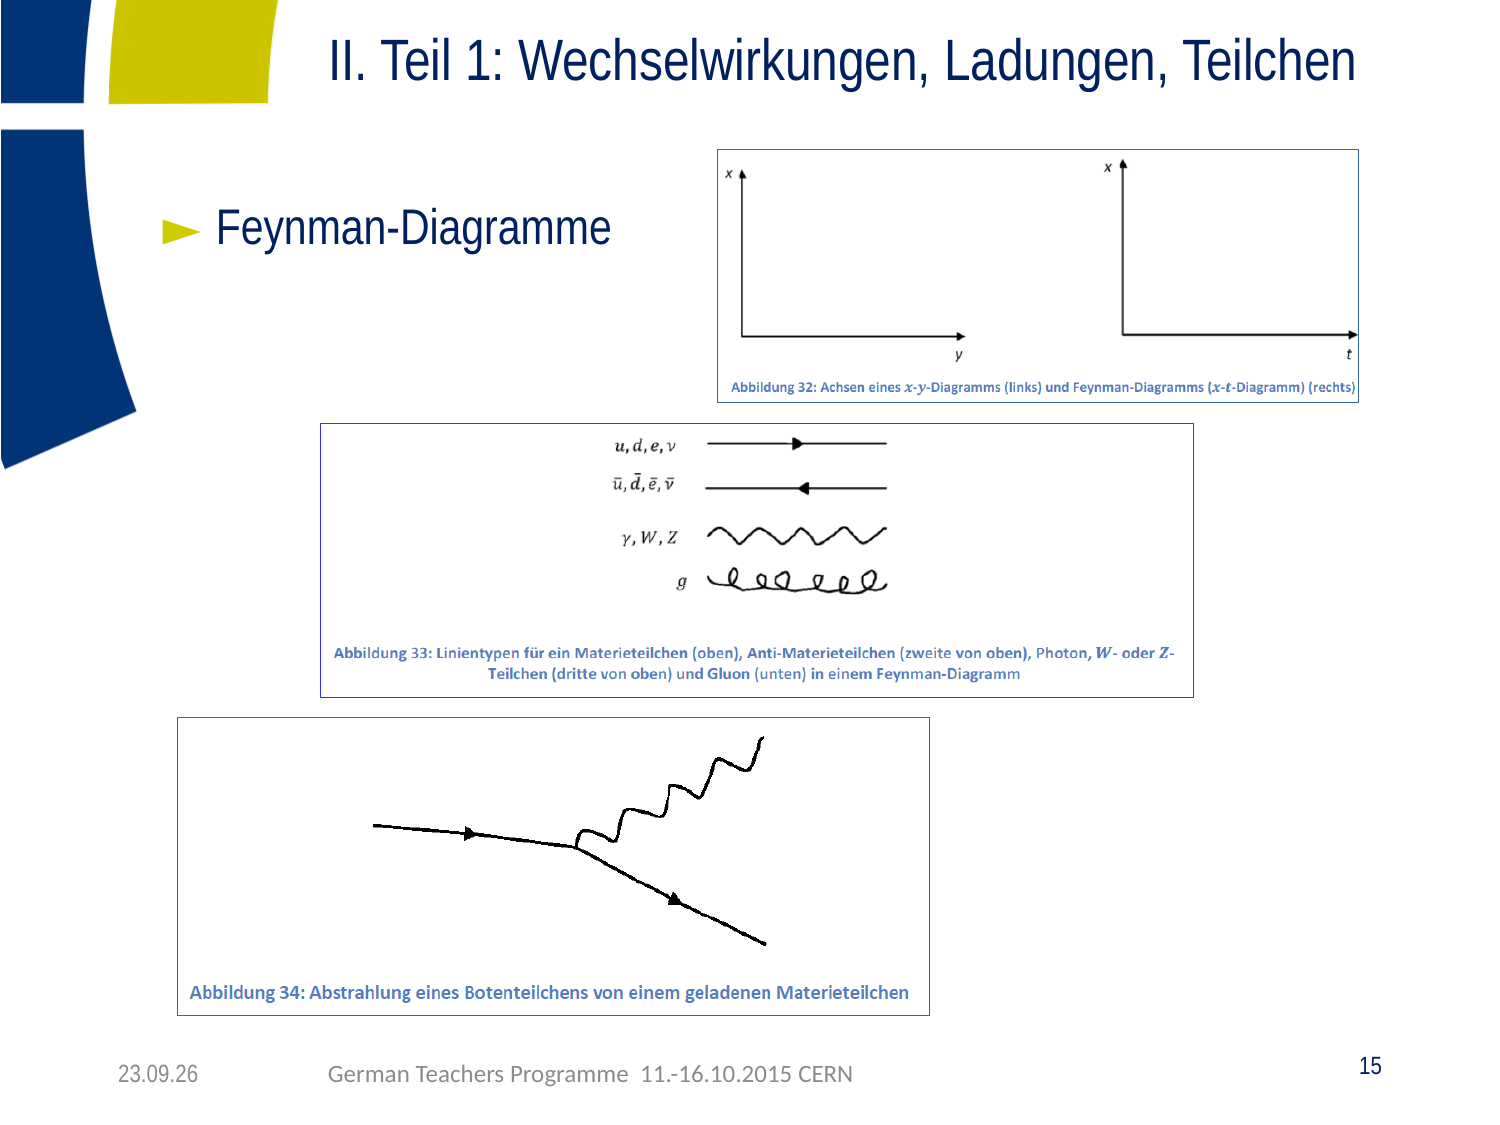

II. Teil 1: Wechselwirkungen, Ladungen, Teilchen
# Feynman-Diagramme
German Teachers Programme 11.-16.10.2015 CERN